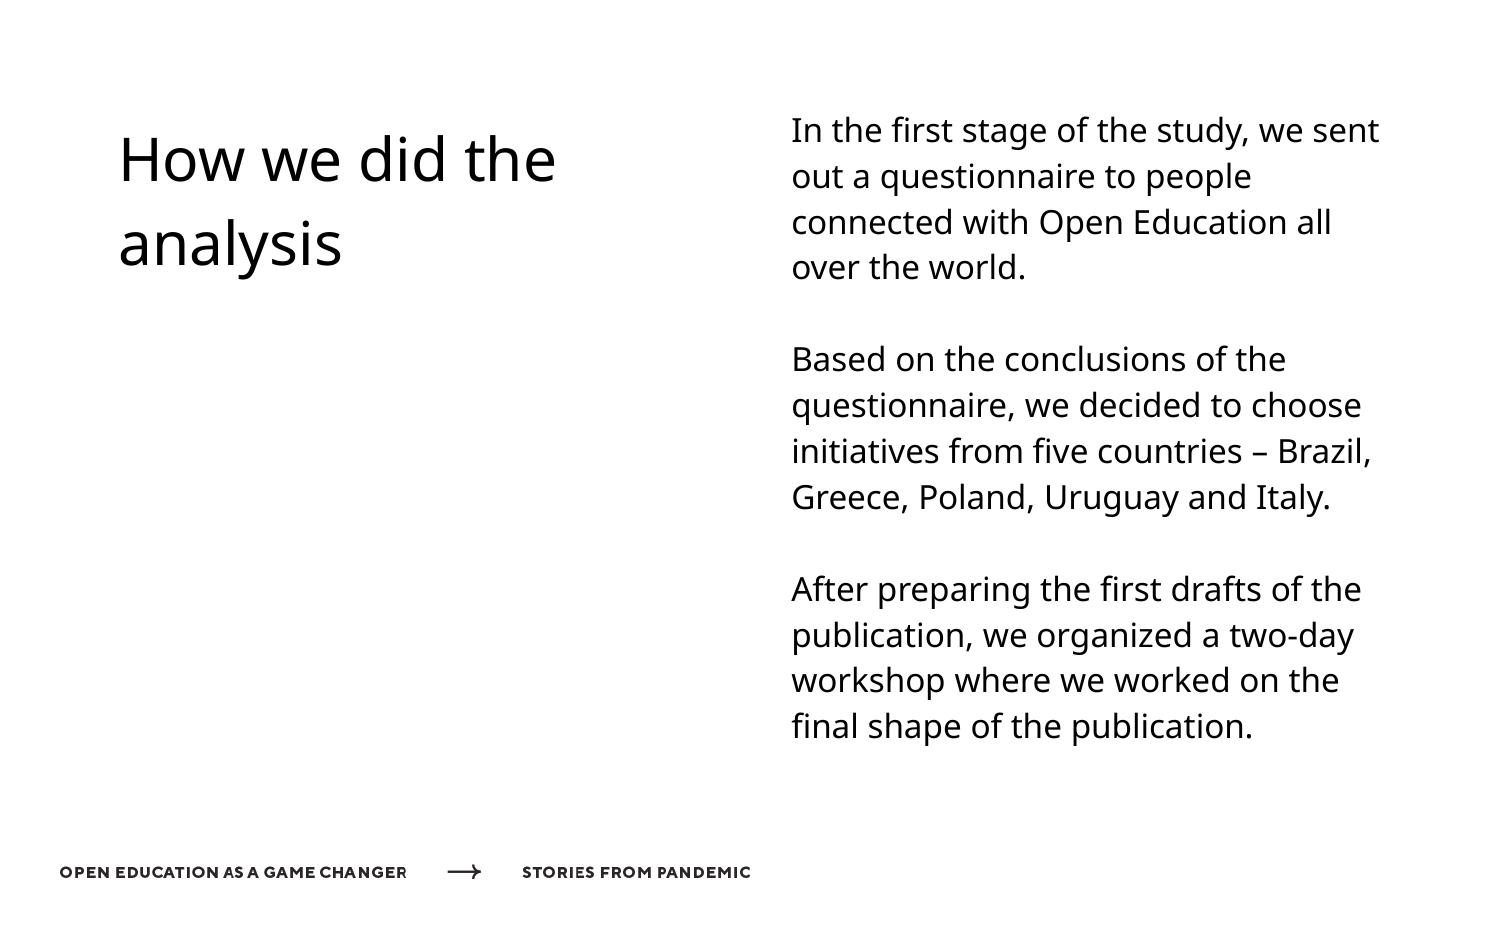

In the first stage of the study, we sent out a questionnaire to people connected with Open Education all over the world.
Based on the conclusions of the questionnaire, we decided to choose initiatives from five countries – Brazil, Greece, Poland, Uruguay and Italy.
After preparing the first drafts of the publication, we organized a two-day workshop where we worked on the final shape of the publication.
# How we did the analysis